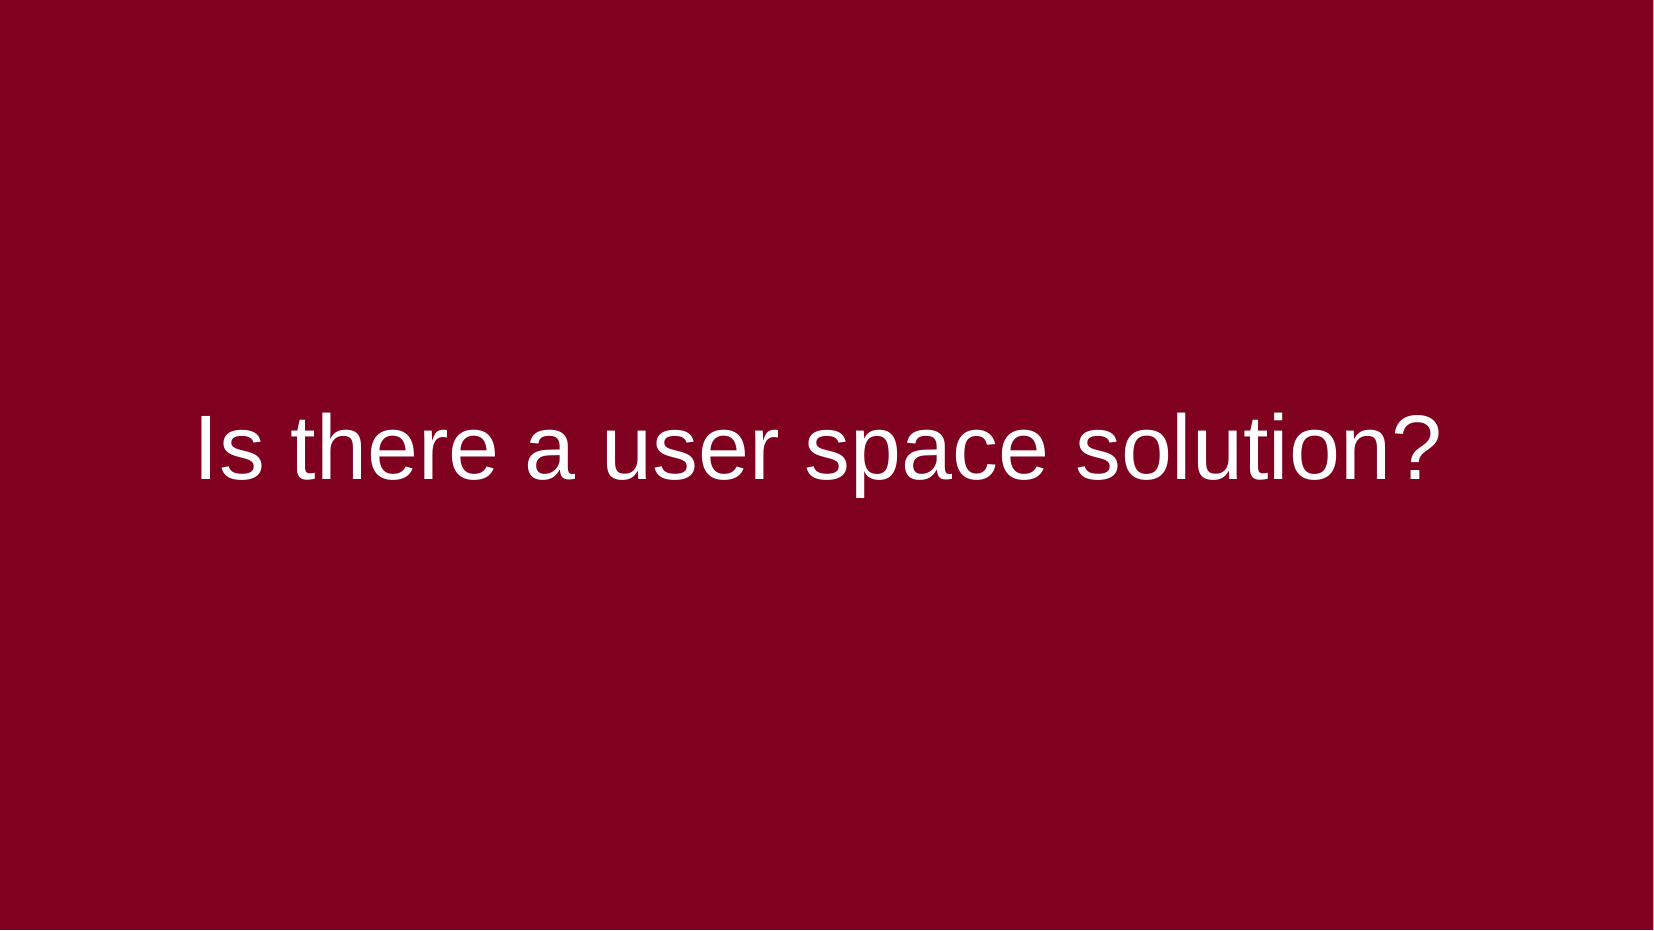

# Is there a user space solution?